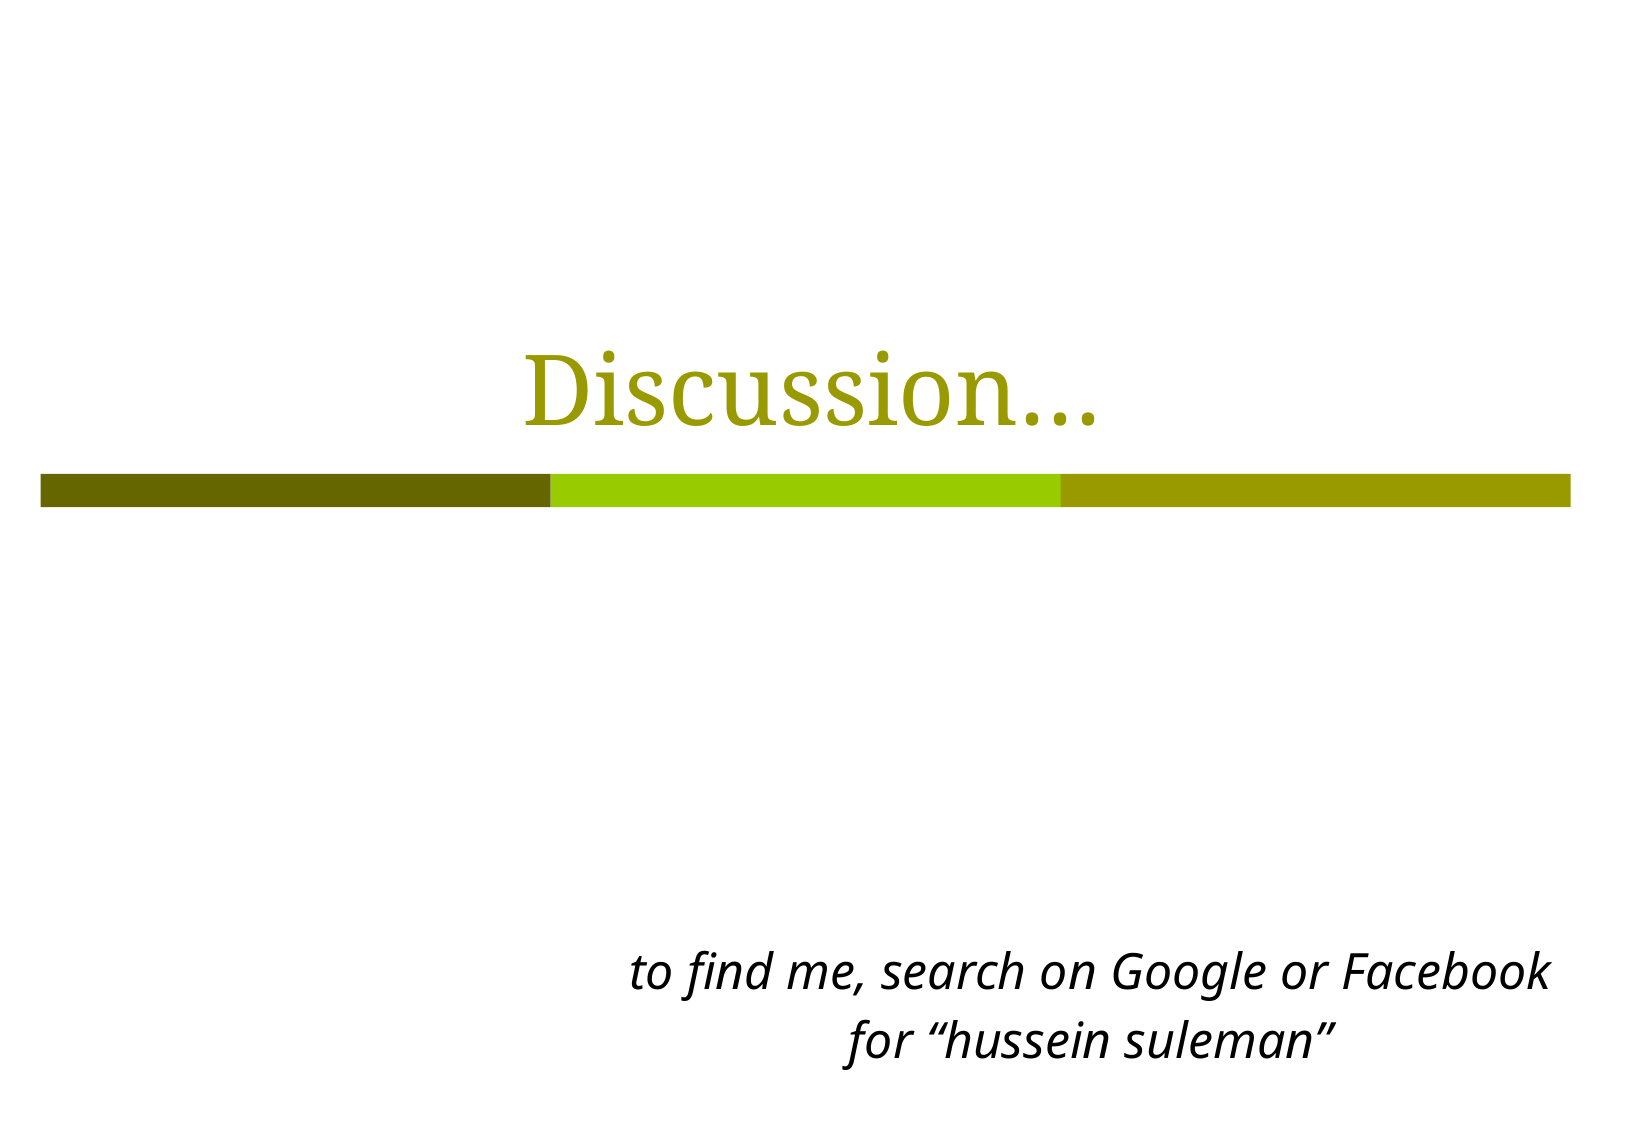

# Discussion…
to find me, search on Google or Facebook for “hussein suleman”